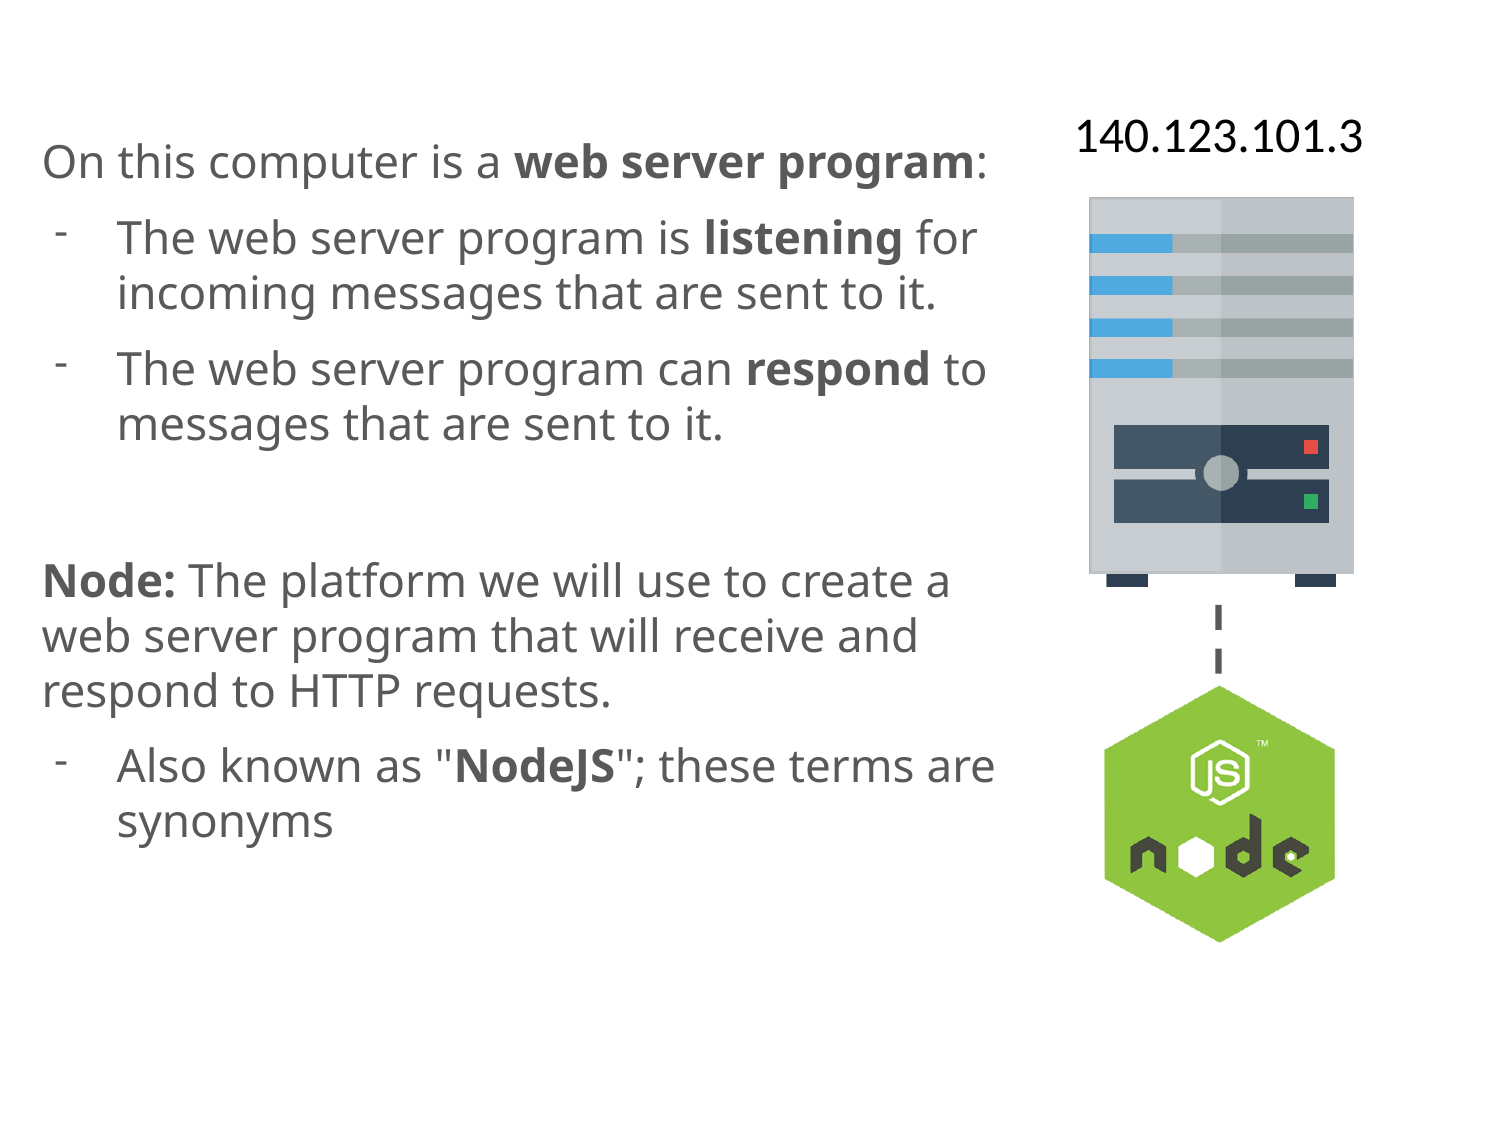

140.123.101.3
# On this computer is a web server program:
The web server program is listening for incoming messages that are sent to it.
The web server program can respond to messages that are sent to it.
Node: The platform we will use to create a web server program that will receive and respond to HTTP requests.
Also known as "NodeJS"; these terms are synonyms